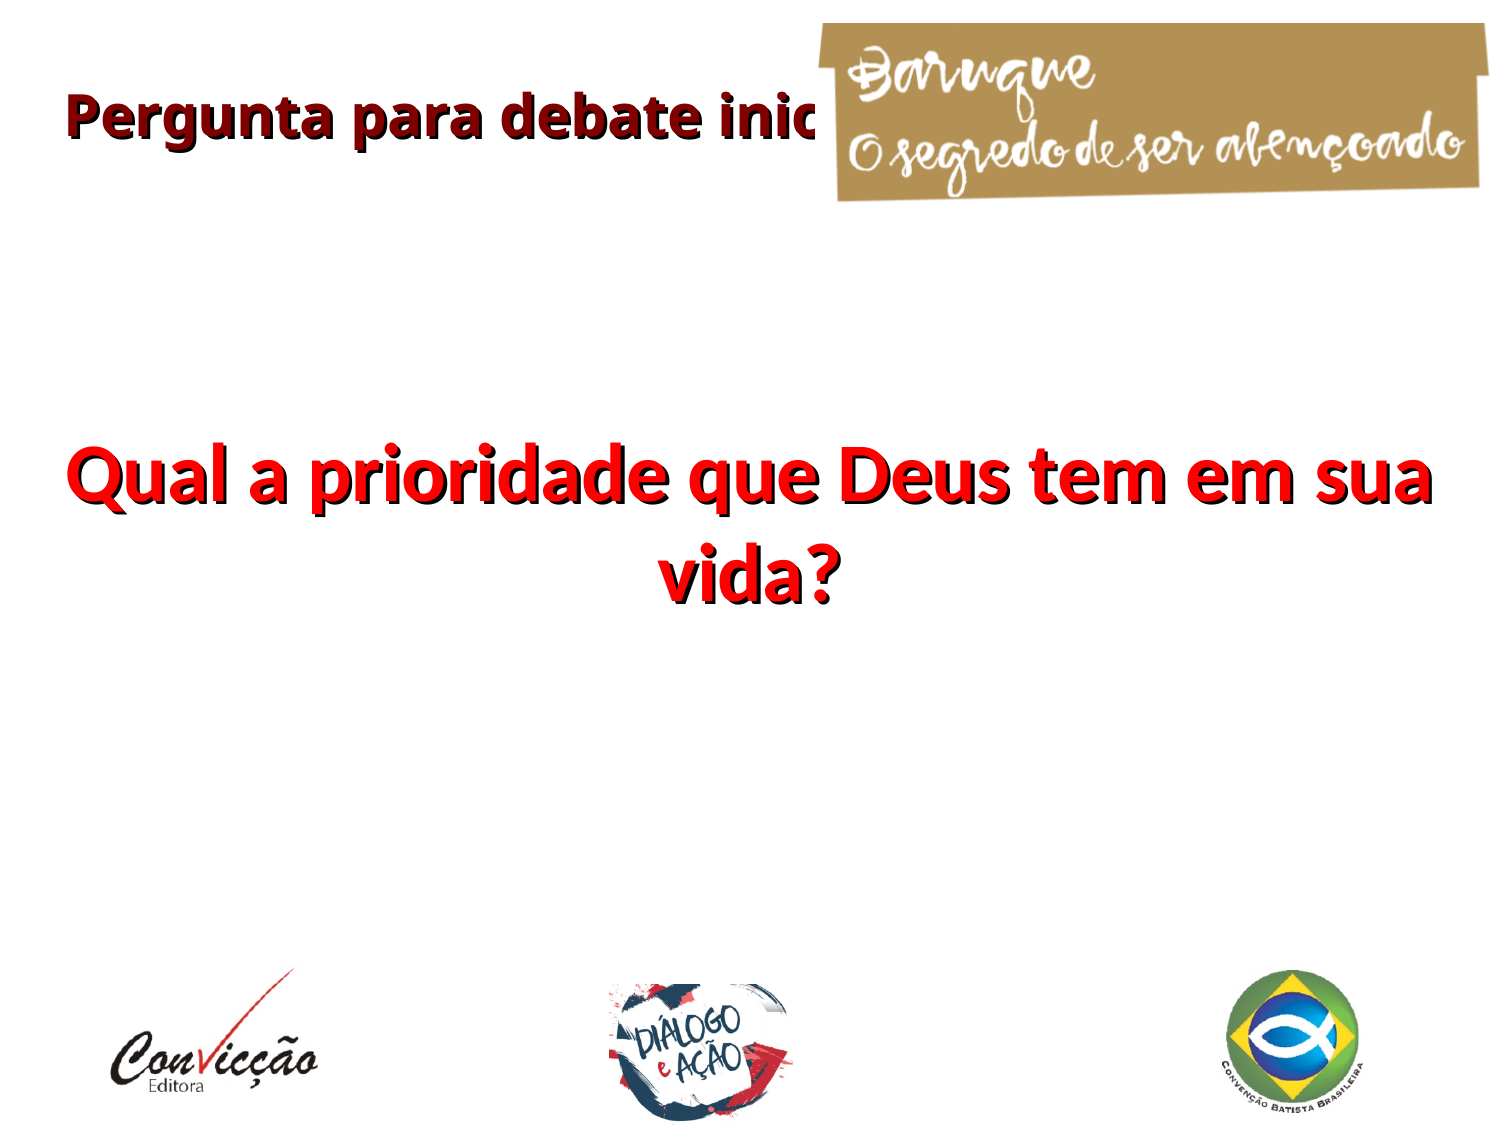

Pergunta para debate inicial
Qual a prioridade que Deus tem em sua vida?